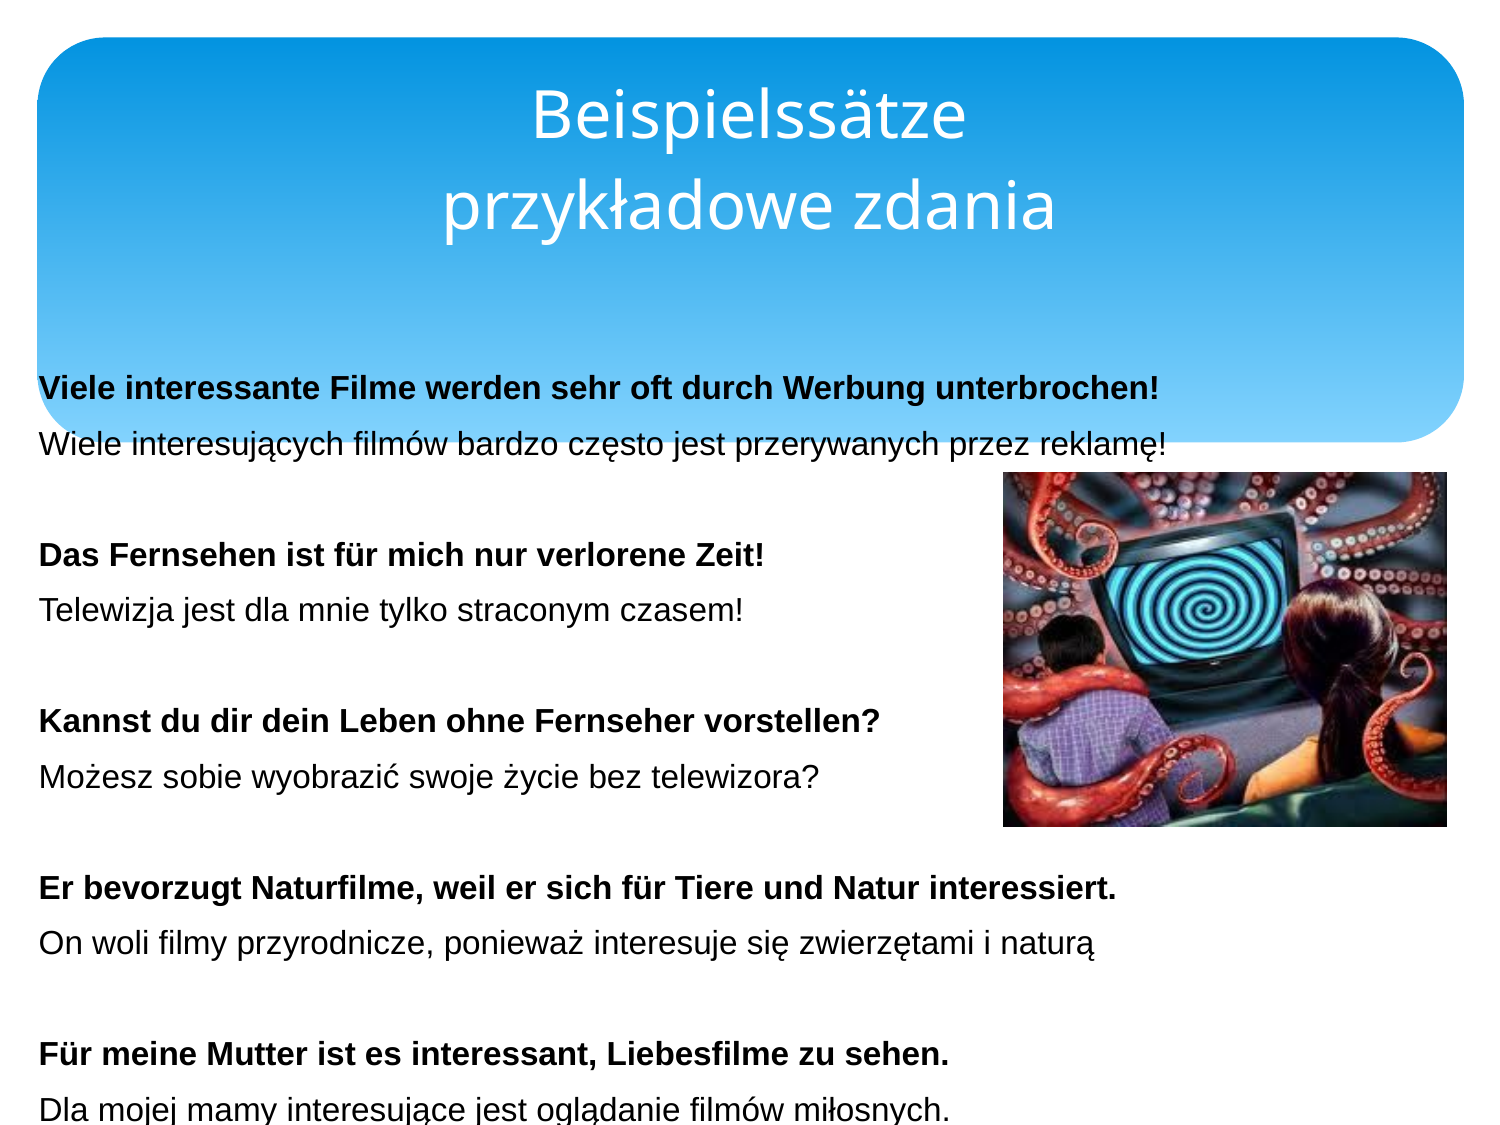

# Beispielssätze przykładowe zdania
 Viele interessante Filme werden sehr oft durch Werbung unterbrochen!
 Wiele interesujących filmów bardzo często jest przerywanych przez reklamę!
 Das Fernsehen ist für mich nur verlorene Zeit!
 Telewizja jest dla mnie tylko straconym czasem!
 Kannst du dir dein Leben ohne Fernseher vorstellen?
 Możesz sobie wyobrazić swoje życie bez telewizora?
 Er bevorzugt Naturfilme, weil er sich für Tiere und Natur interessiert.
 On woli filmy przyrodnicze, ponieważ interesuje się zwierzętami i naturą
 Für meine Mutter ist es interessant, Liebesfilme zu sehen.
 Dla mojej mamy interesujące jest oglądanie filmów miłosnych.